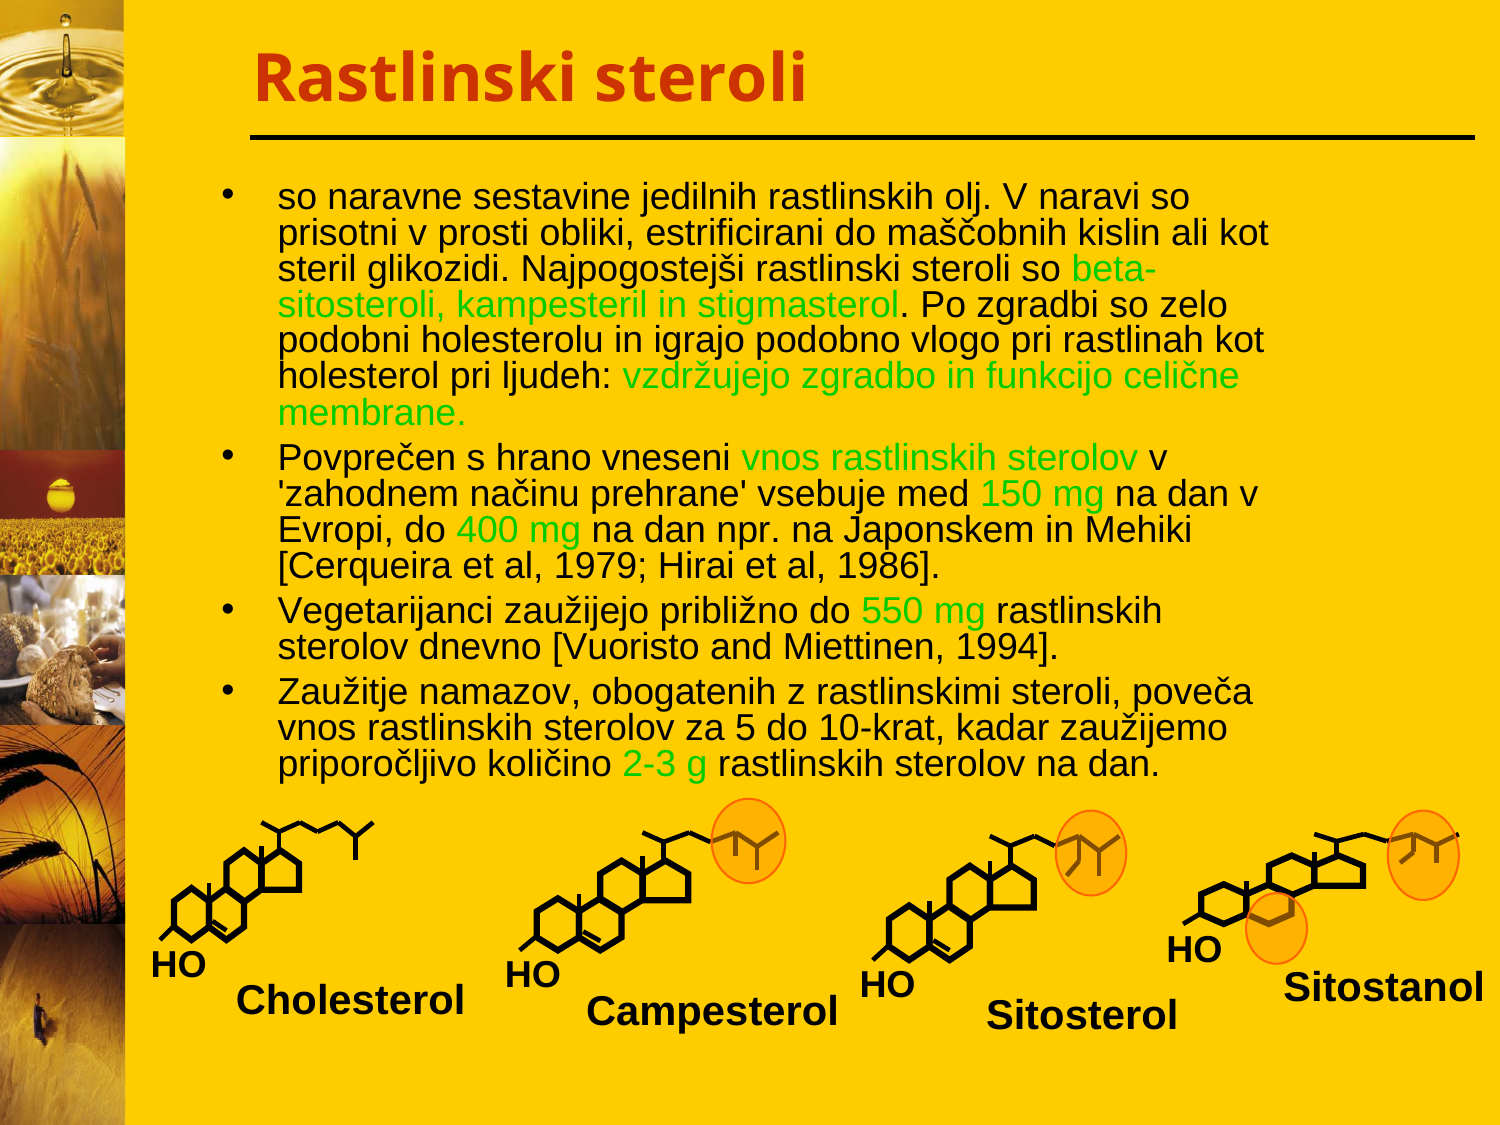

# Rastlinski steroli
so naravne sestavine jedilnih rastlinskih olj. V naravi so prisotni v prosti obliki, estrificirani do maščobnih kislin ali kot steril glikozidi. Najpogostejši rastlinski steroli so beta-sitosteroli, kampesteril in stigmasterol. Po zgradbi so zelo podobni holesterolu in igrajo podobno vlogo pri rastlinah kot holesterol pri ljudeh: vzdržujejo zgradbo in funkcijo celične membrane.
Povprečen s hrano vneseni vnos rastlinskih sterolov v 'zahodnem načinu prehrane' vsebuje med 150 mg na dan v Evropi, do 400 mg na dan npr. na Japonskem in Mehiki [Cerqueira et al, 1979; Hirai et al, 1986].
Vegetarijanci zaužijejo približno do 550 mg rastlinskih sterolov dnevno [Vuoristo and Miettinen, 1994].
Zaužitje namazov, obogatenih z rastlinskimi steroli, poveča vnos rastlinskih sterolov za 5 do 10-krat, kadar zaužijemo priporočljivo količino 2-3 g rastlinskih sterolov na dan.
HO
Campesterol
HO
Sitosterol
HO
Cholesterol
HO
Sitostanol